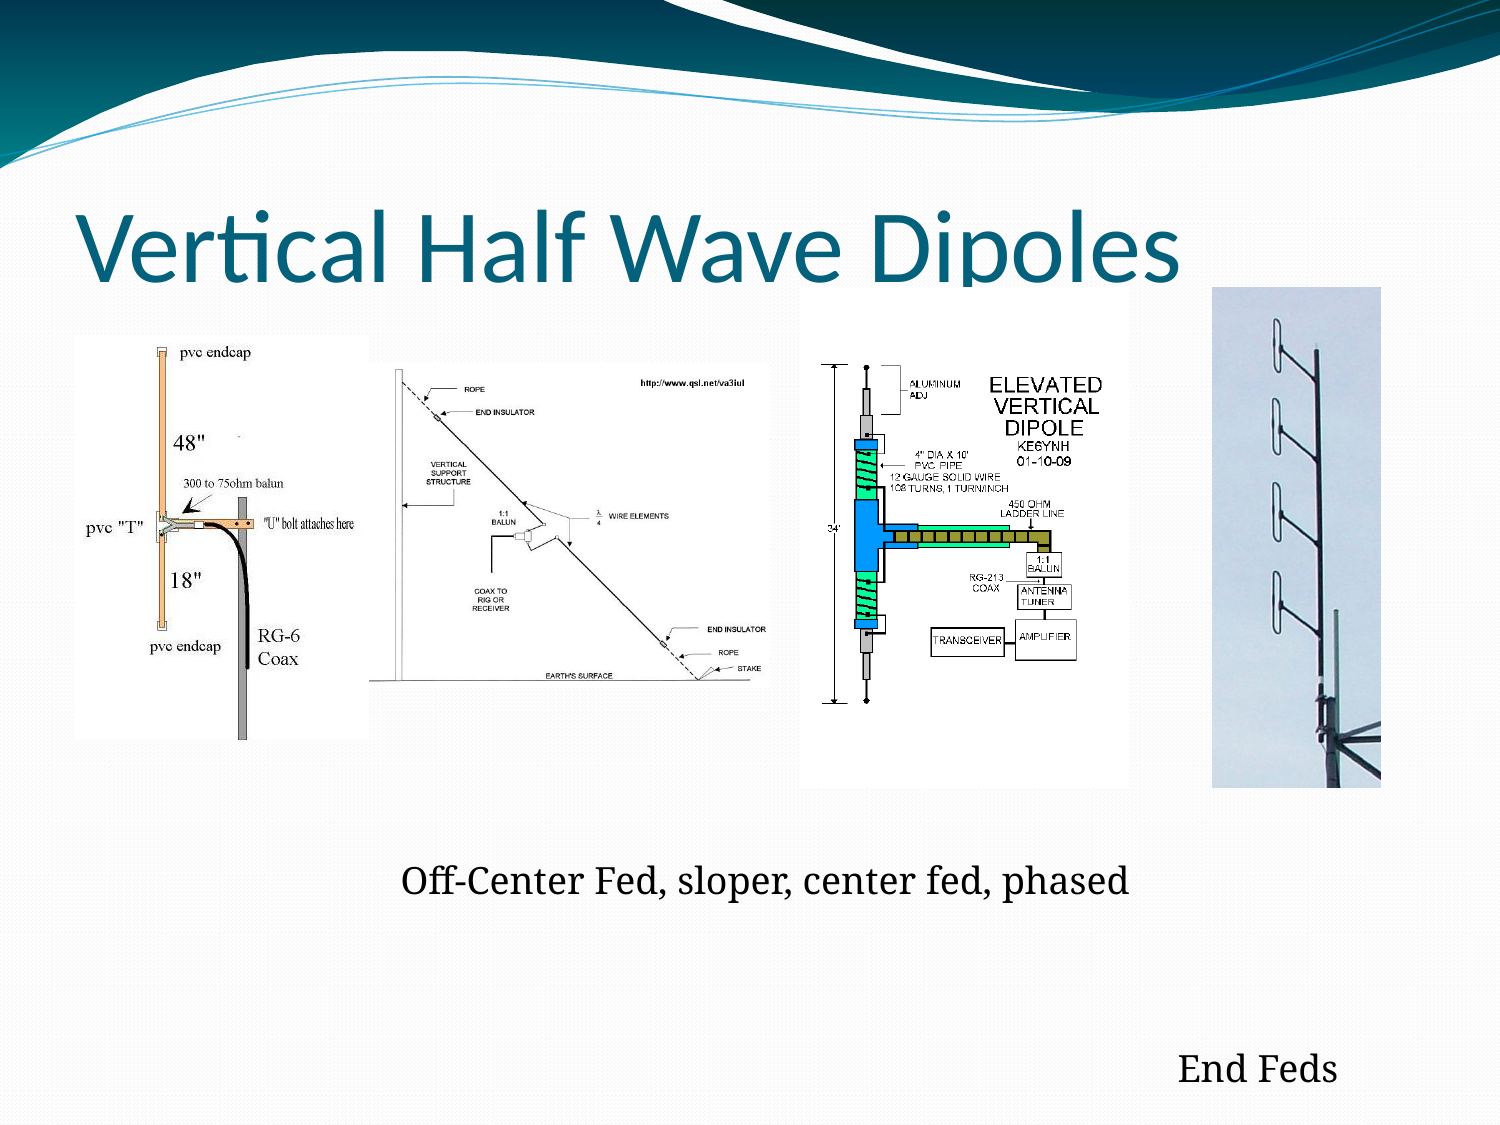

# Vertical Half Wave Dipoles
Off-Center Fed, sloper, center fed, phased
End Feds